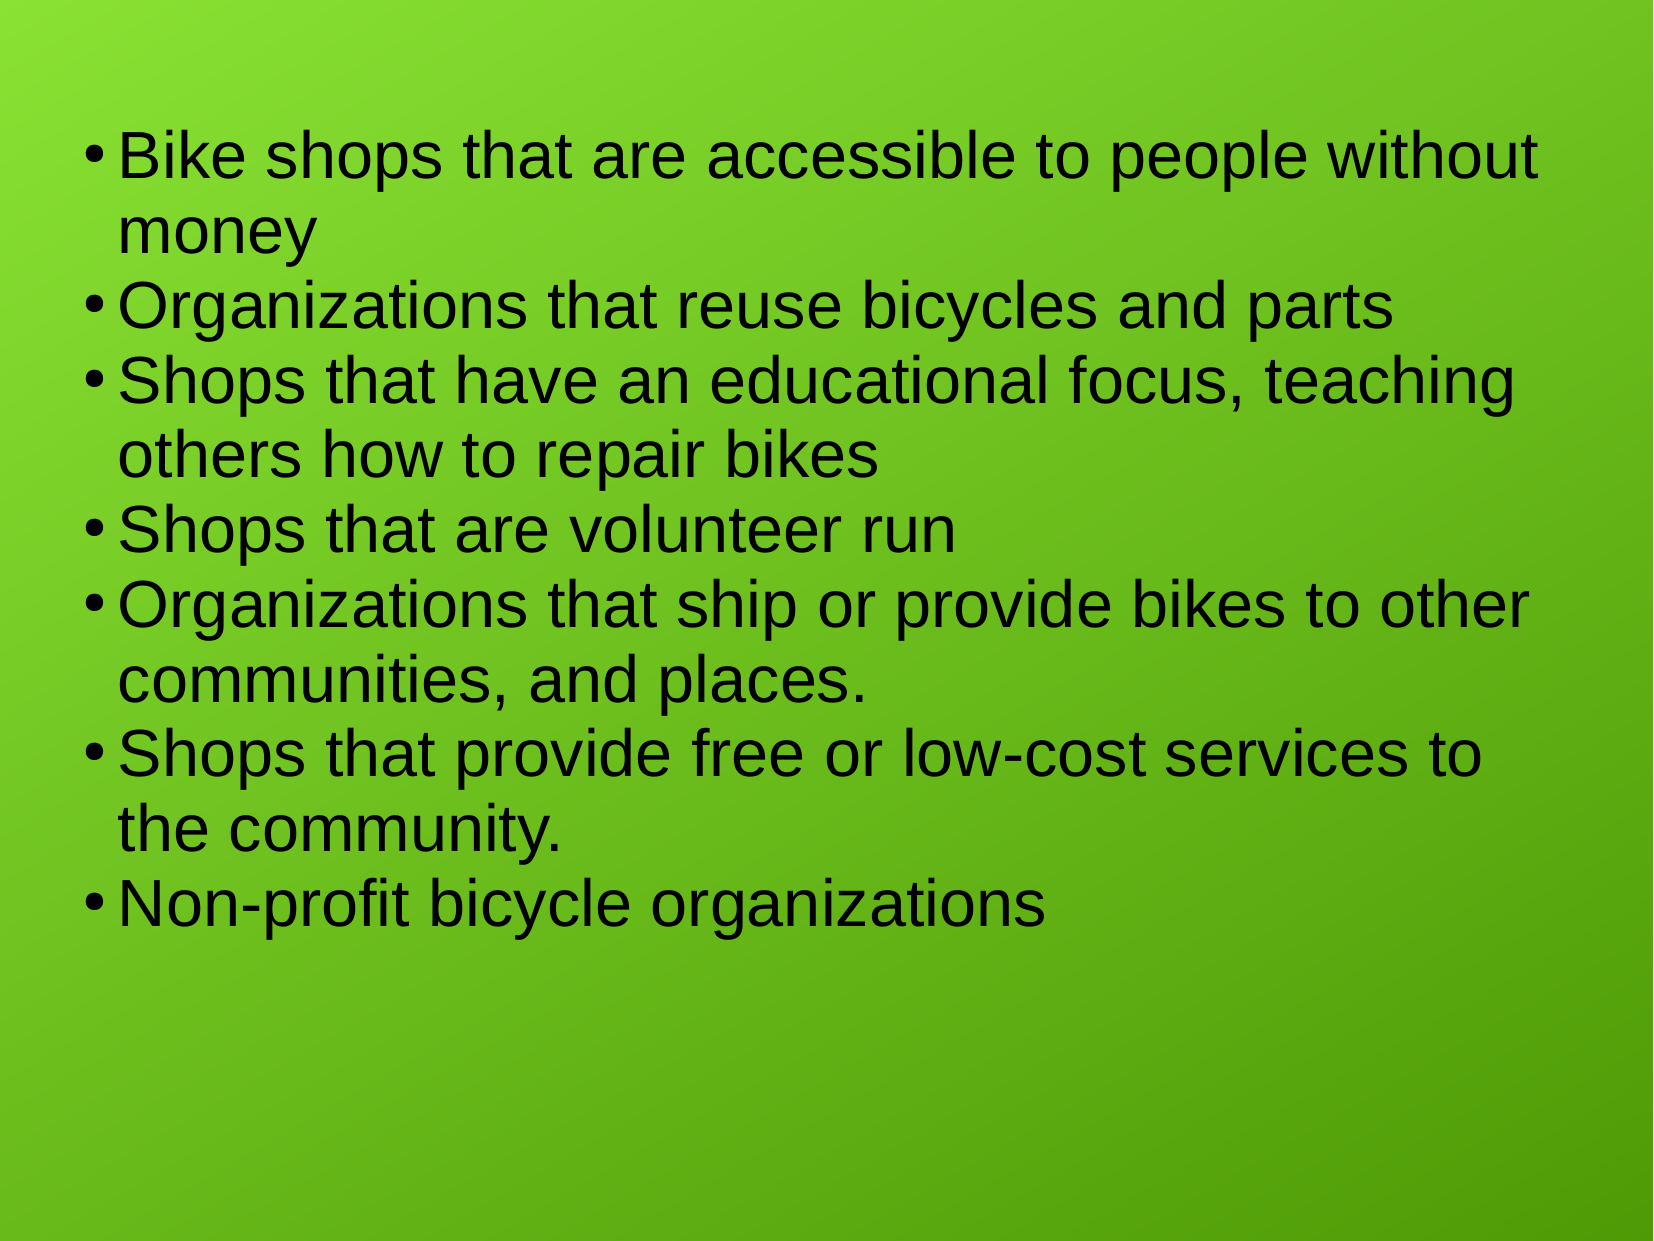

# Bike shops that are accessible to people without money
Organizations that reuse bicycles and parts
Shops that have an educational focus, teaching others how to repair bikes
Shops that are volunteer run
Organizations that ship or provide bikes to other communities, and places.
Shops that provide free or low-cost services to the community.
Non-profit bicycle organizations